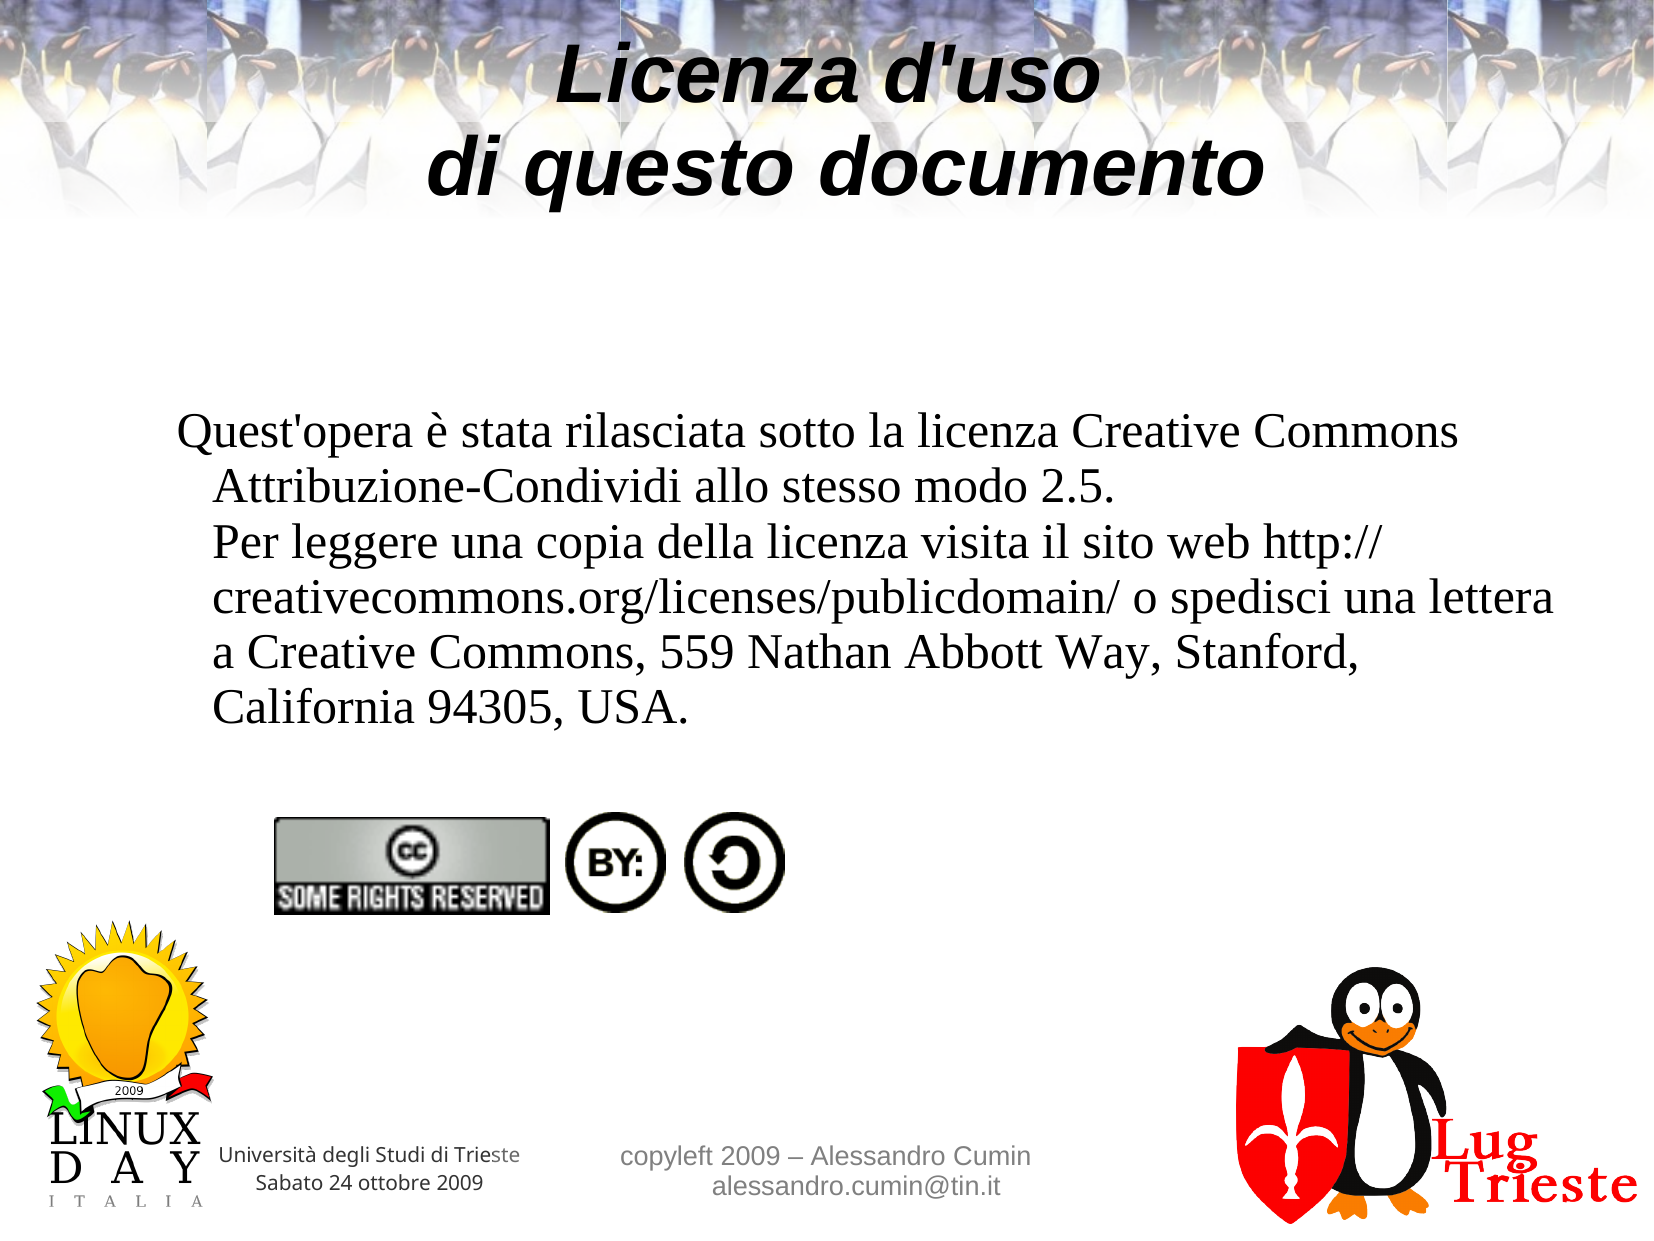

# Licenza d'uso di questo documento
Quest'opera è stata rilasciata sotto la licenza Creative Commons Attribuzione-Condividi allo stesso modo 2.5.
Per leggere una copia della licenza visita il sito web http://creativecommons.org/licenses/publicdomain/ o spedisci una lettera a Creative Commons, 559 Nathan Abbott Way, Stanford, California 94305, USA.